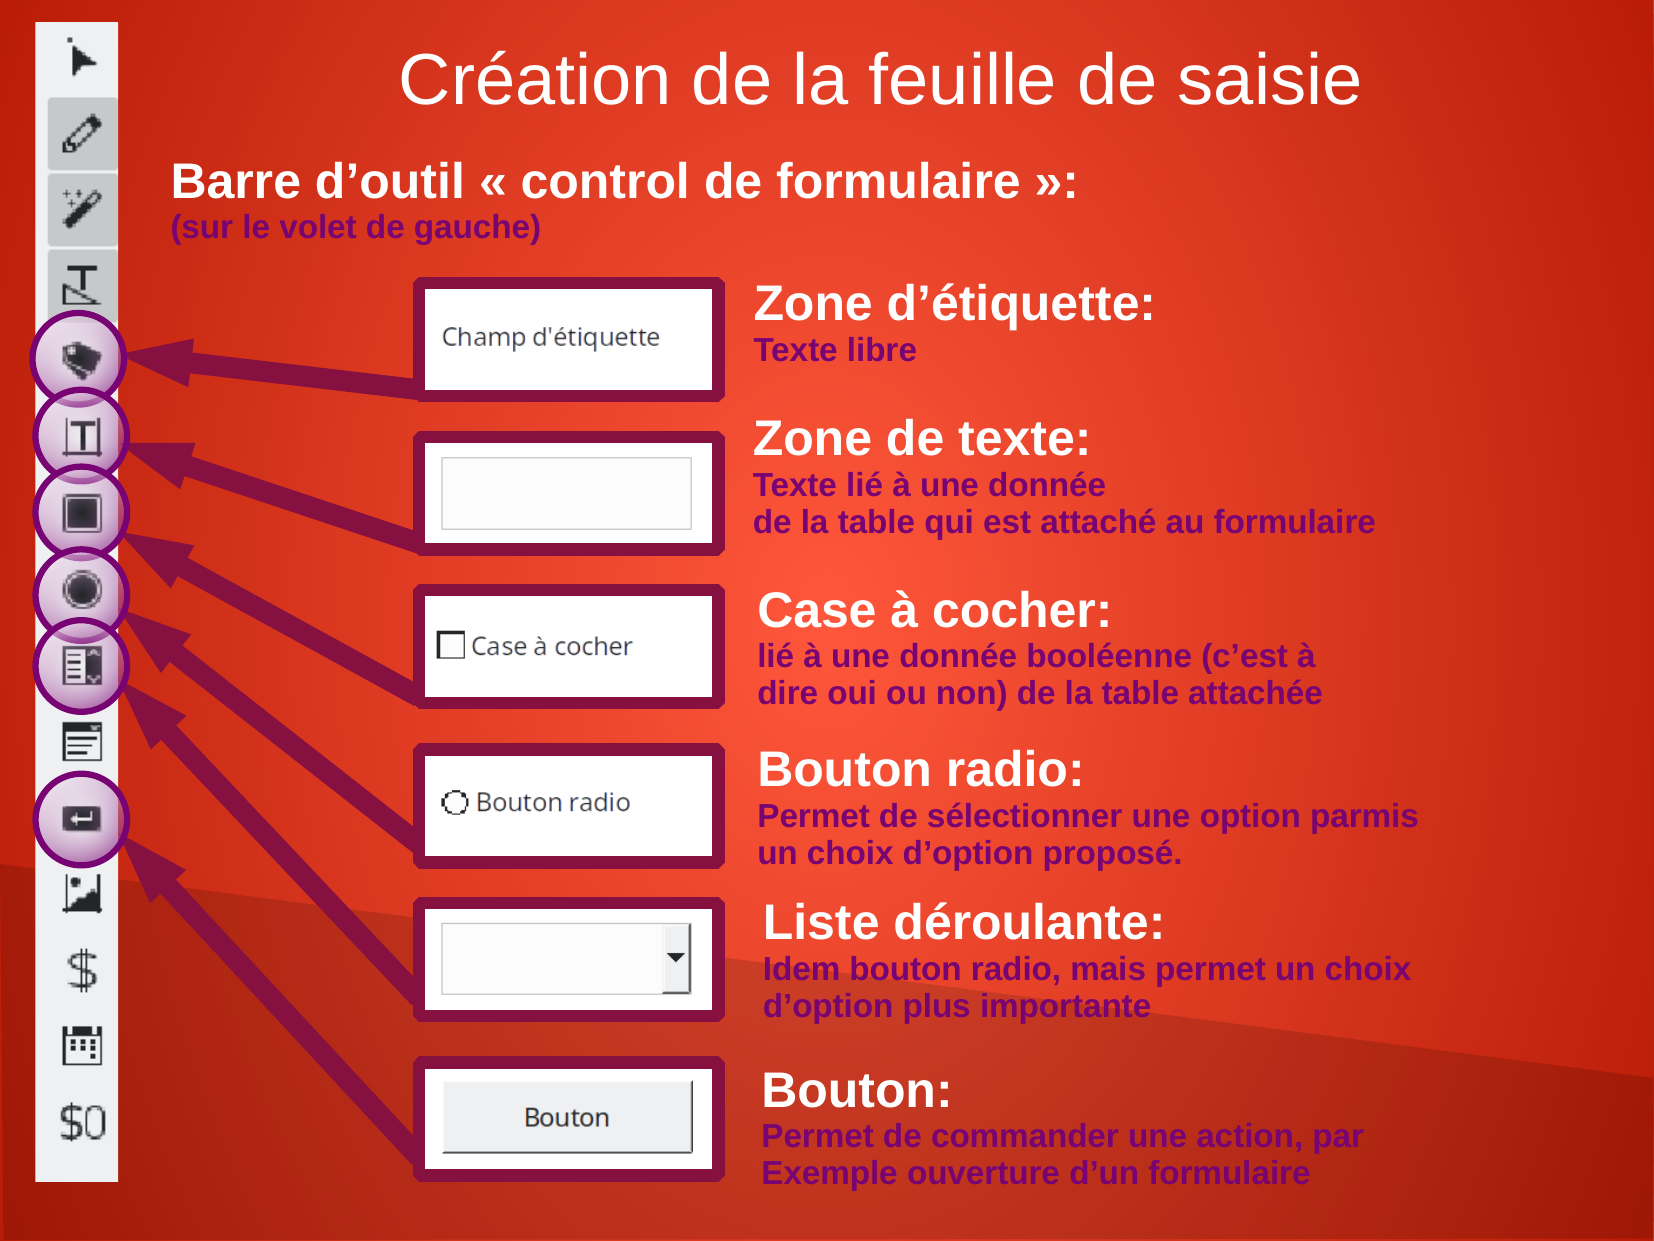

# Création de la feuille de saisie
Barre d’outil « control de formulaire »:
(sur le volet de gauche)
Zone d’étiquette:
Texte libre
Zone de texte:
Texte lié à une donnée
de la table qui est attaché au formulaire
Case à cocher:
lié à une donnée booléenne (c’est à
dire oui ou non) de la table attachée
Bouton radio:
Permet de sélectionner une option parmis
un choix d’option proposé.
Liste déroulante:
Idem bouton radio, mais permet un choix
d’option plus importante
Bouton:
Permet de commander une action, par
Exemple ouverture d’un formulaire